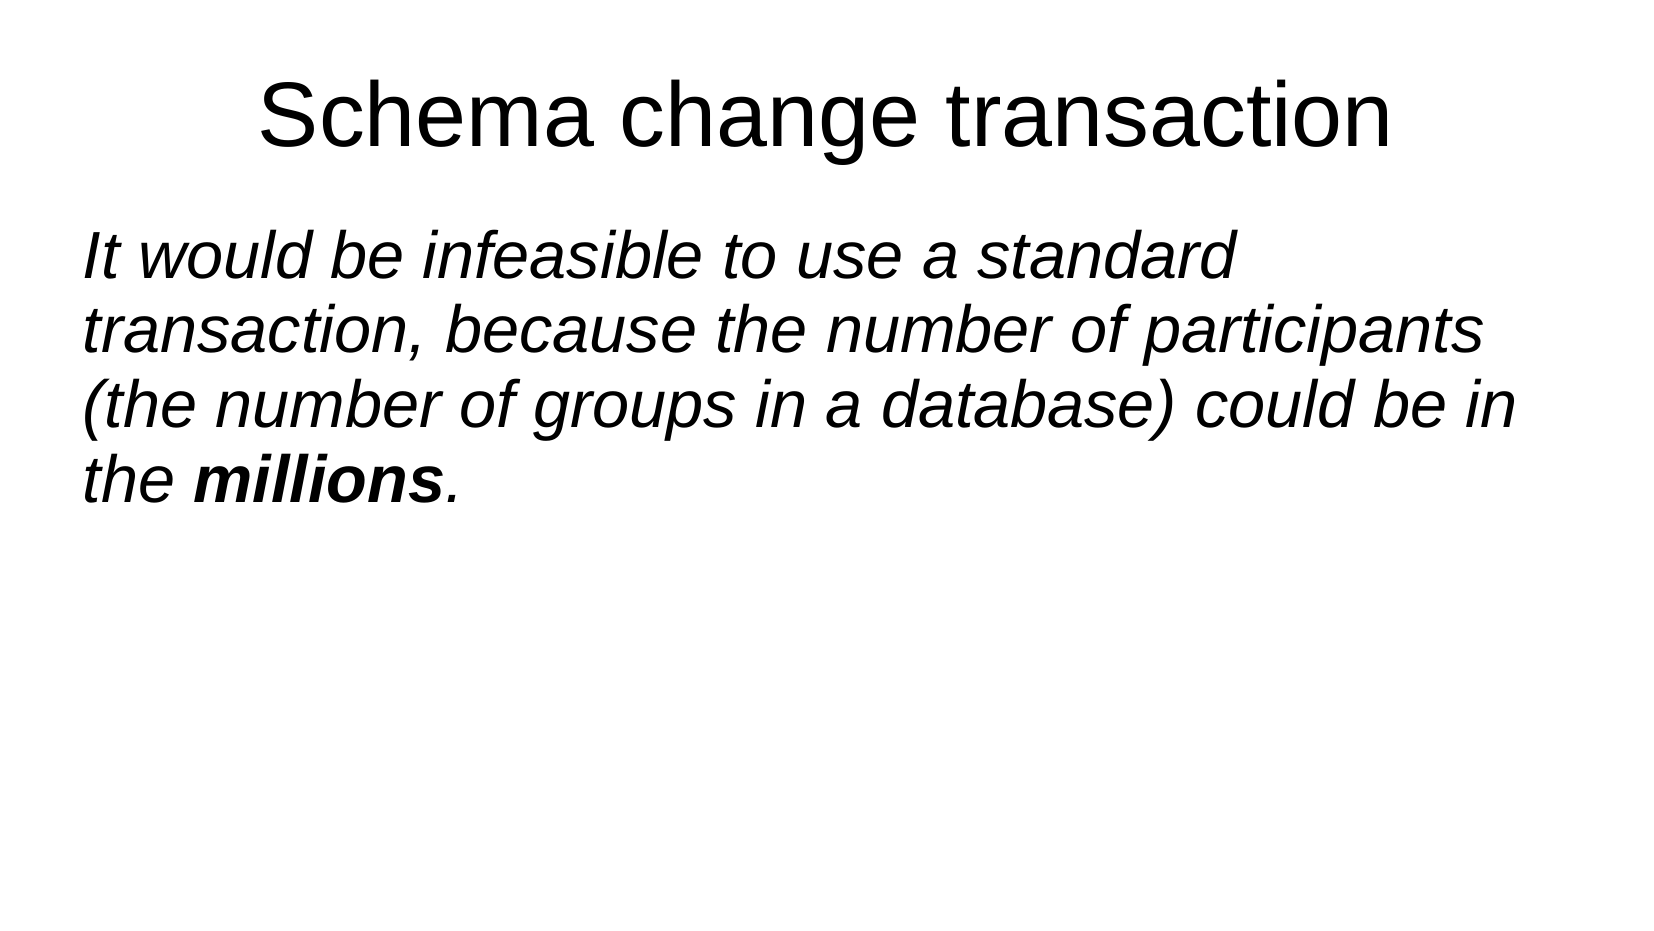

# Schema change transaction
It would be infeasible to use a standard transaction, because the number of participants (the number of groups in a database) could be in the millions.